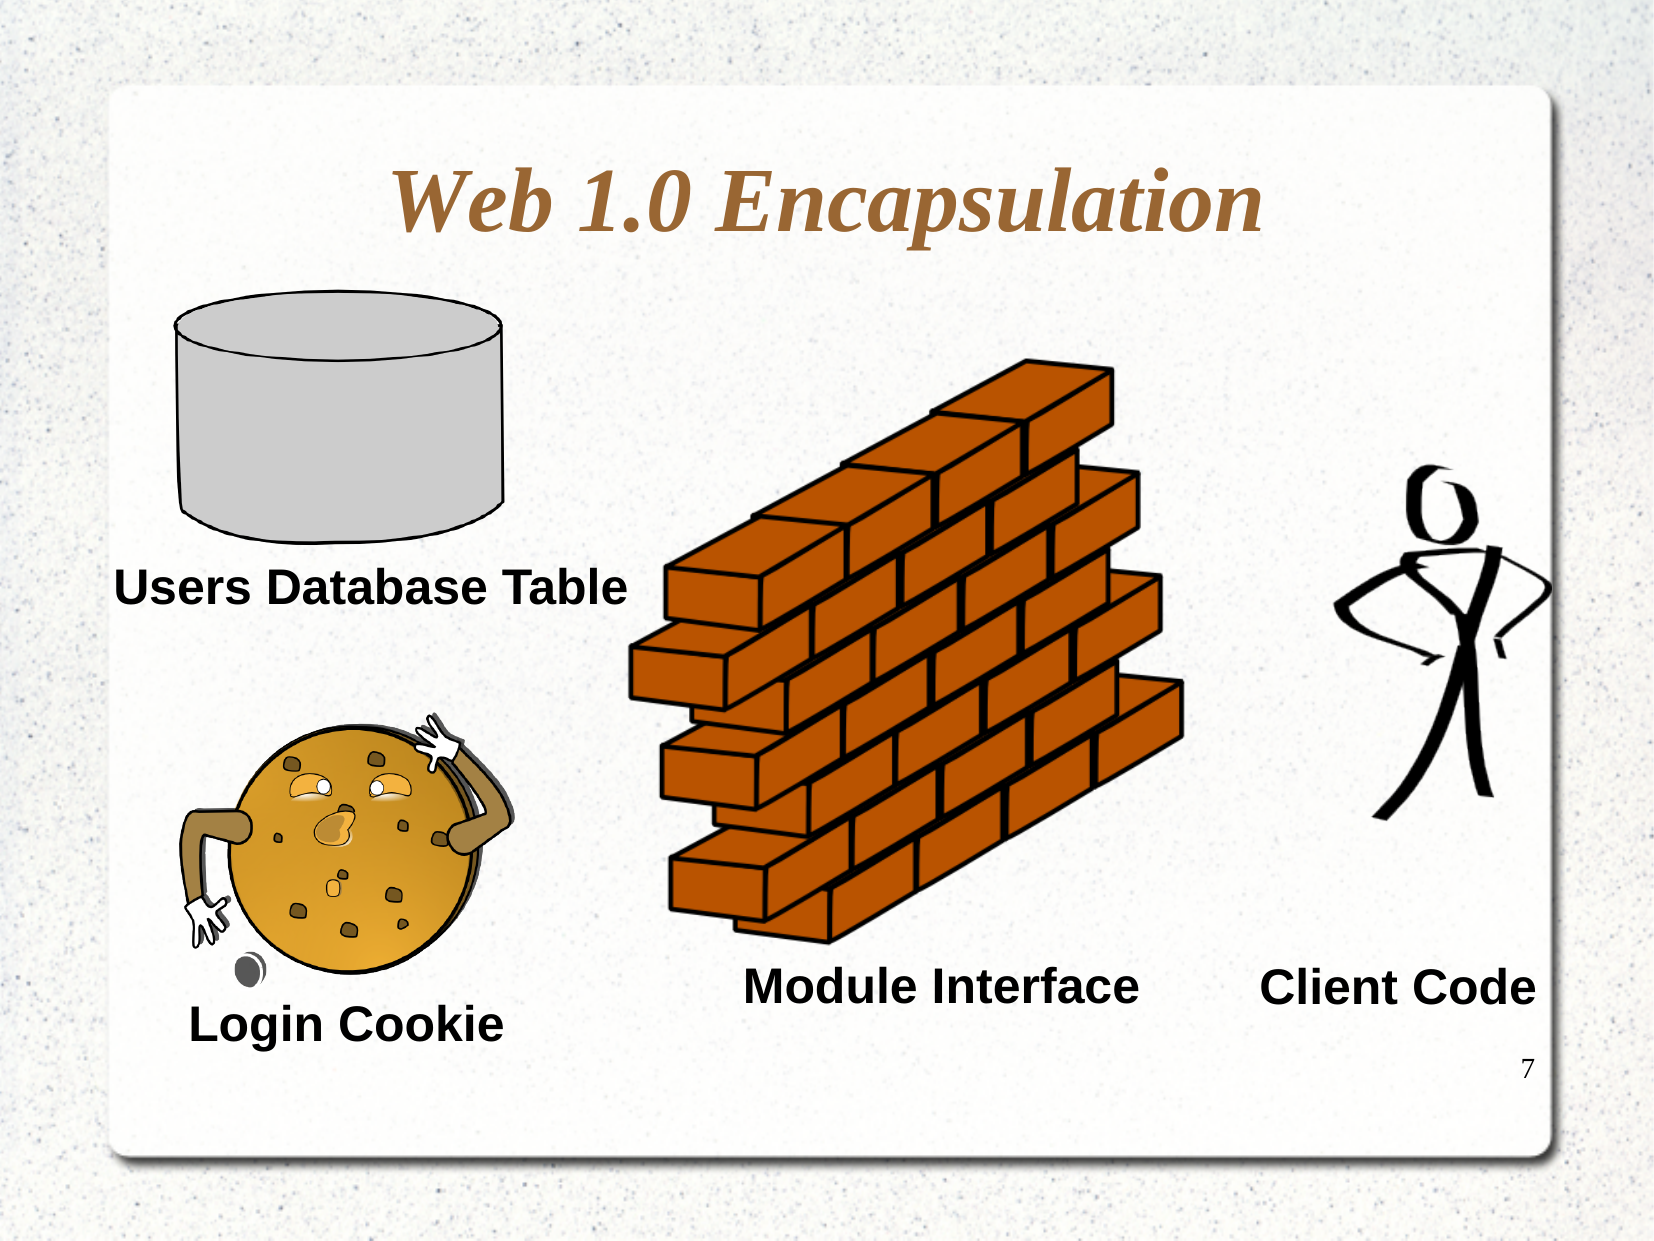

# Web 1.0 Encapsulation
Users Database Table
Login Cookie
Module Interface
Client Code
7